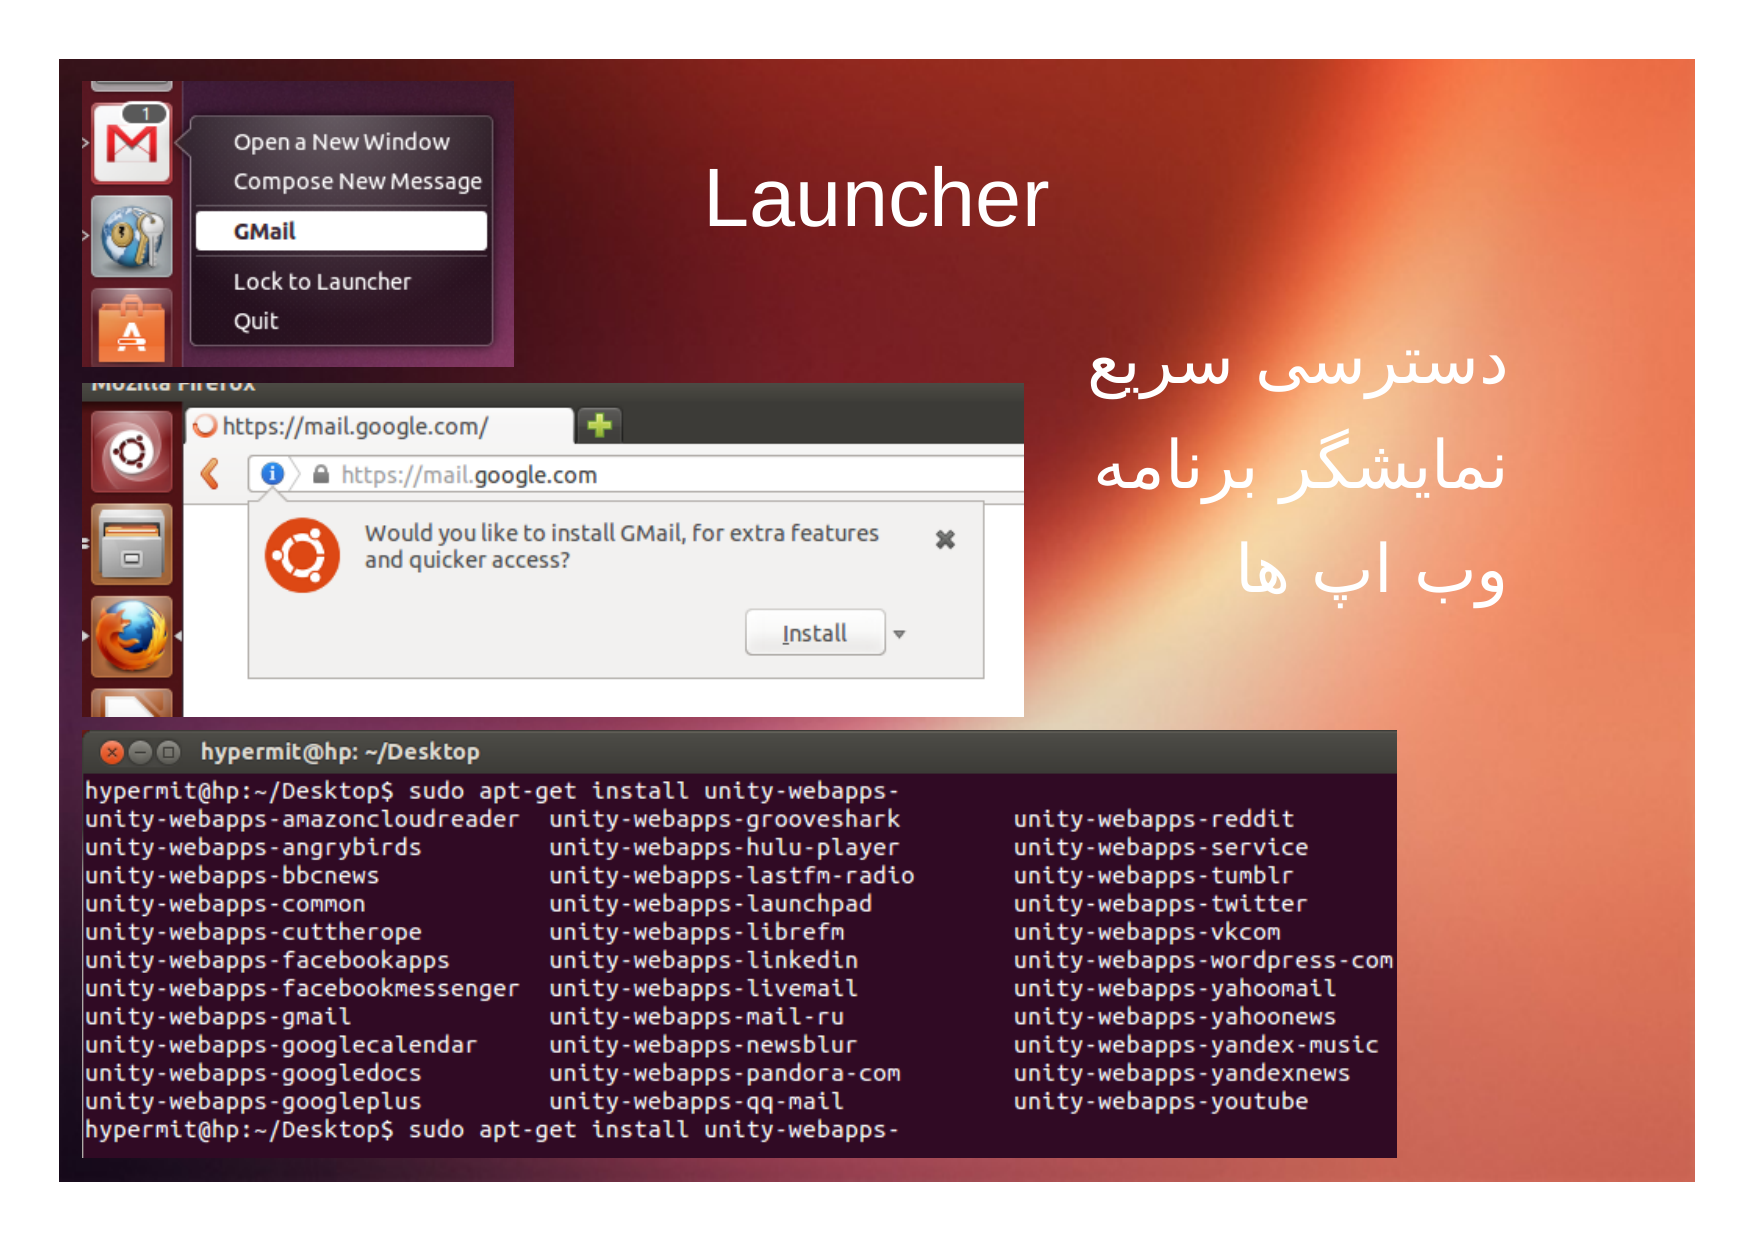

# Launcher
دسترسی سریع
نمایشگر برنامه
وب اپ ها